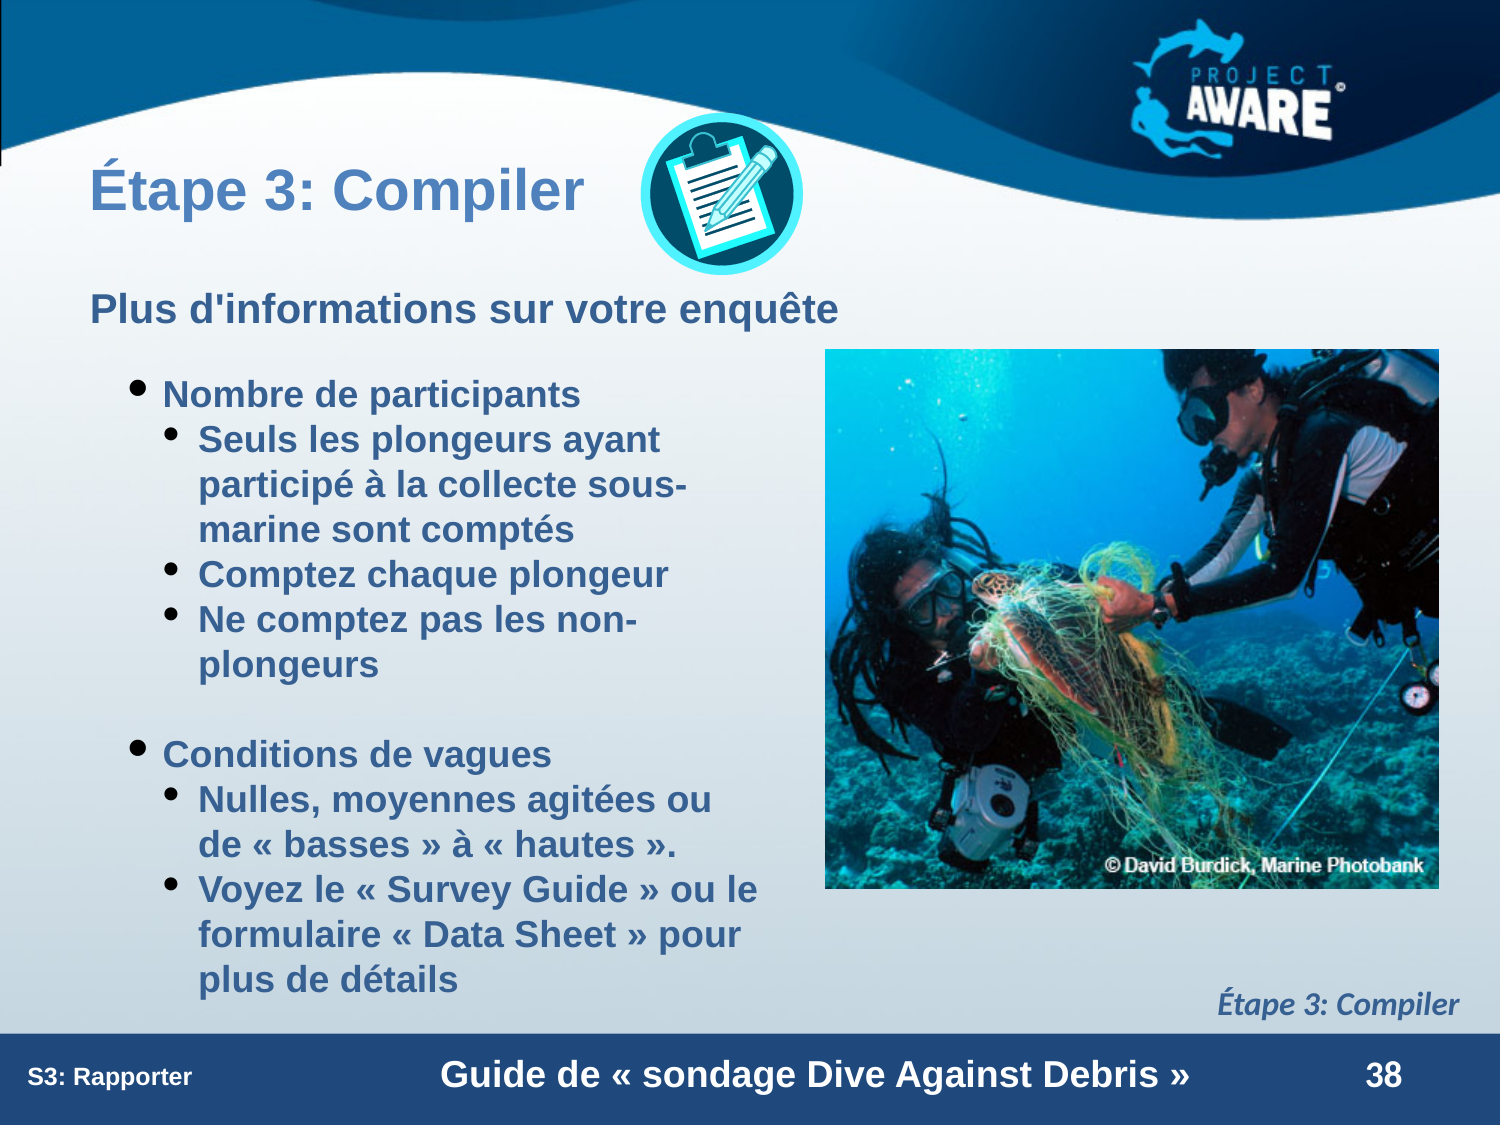

Étape 3: Compiler
Plus d'informations sur votre enquête
Nombre de participants
Seuls les plongeurs ayant participé à la collecte sous-marine sont comptés
Comptez chaque plongeur
Ne comptez pas les non-plongeurs
Conditions de vagues
Nulles, moyennes agitées ou
de « basses » à « hautes ».
Voyez le « Survey Guide » ou le formulaire « Data Sheet » pour plus de détails
Étape 3: Compiler
Guide de « sondage Dive Against Debris »
S3: Rapporter